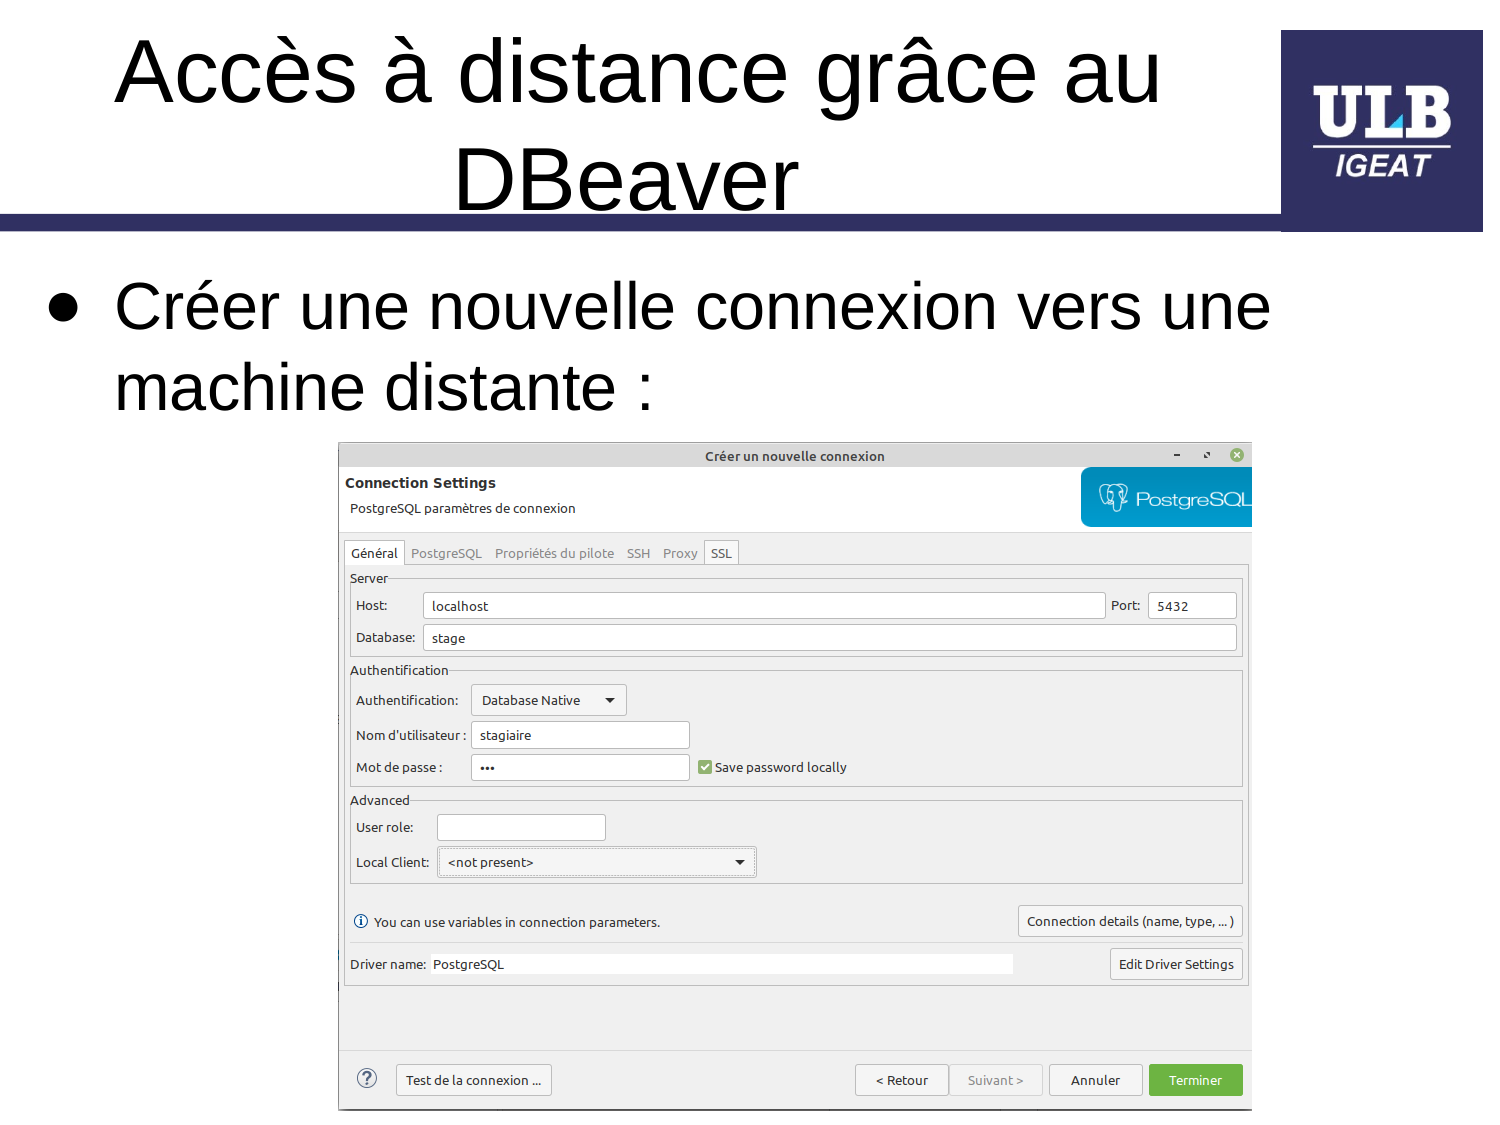

Accès à distance grâce au DBeaver
Créer une nouvelle connexion vers une machine distante :